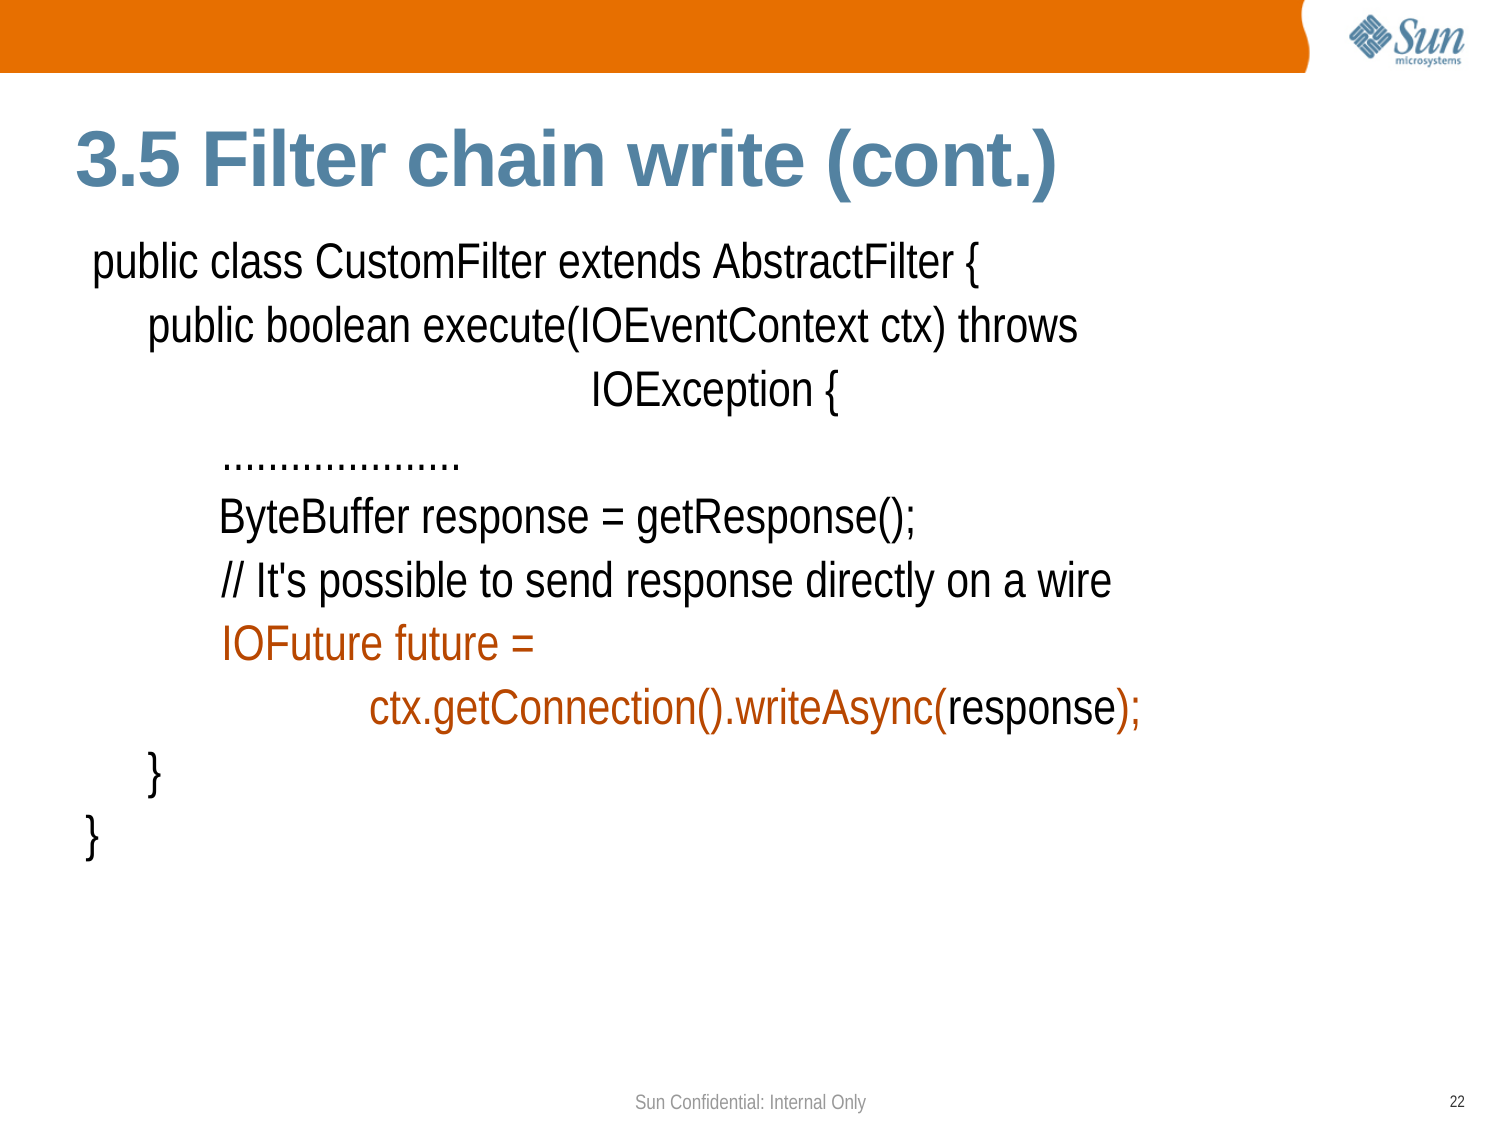

# 3.5 Filter chain write (cont.)
 public class CustomFilter extends AbstractFilter {
		public boolean execute(IOEventContext ctx) throws
								IOException {
			.....................
 ByteBuffer response = getResponse();
			// It's possible to send response directly on a wire
			IOFuture future =
					ctx.getConnection().writeAsync(response);
		}
	 }